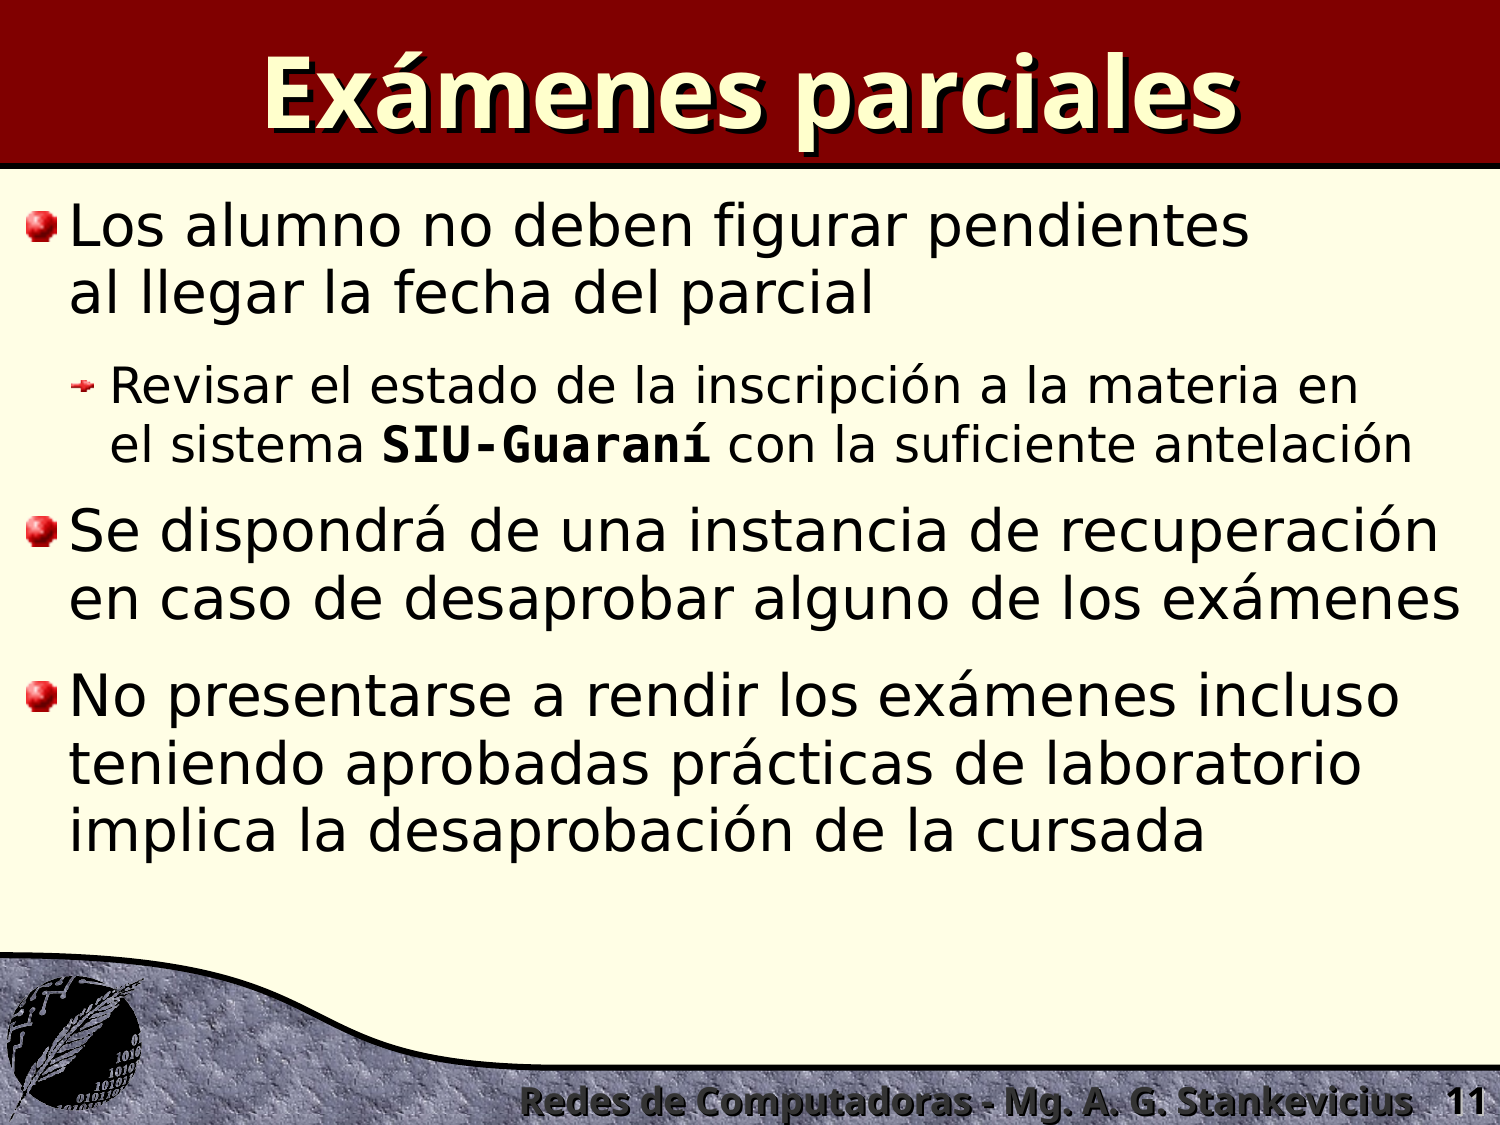

# Exámenes parciales
Los alumno no deben figurar pendientes
al llegar la fecha del parcial
Revisar el estado de la inscripción a la materia en
el sistema SIU-Guaraní con la suficiente antelación
Se dispondrá de una instancia de recuperación en caso de desaprobar alguno de los exámenes
No presentarse a rendir los exámenes incluso teniendo aprobadas prácticas de laboratorio implica la desaprobación de la cursada
11